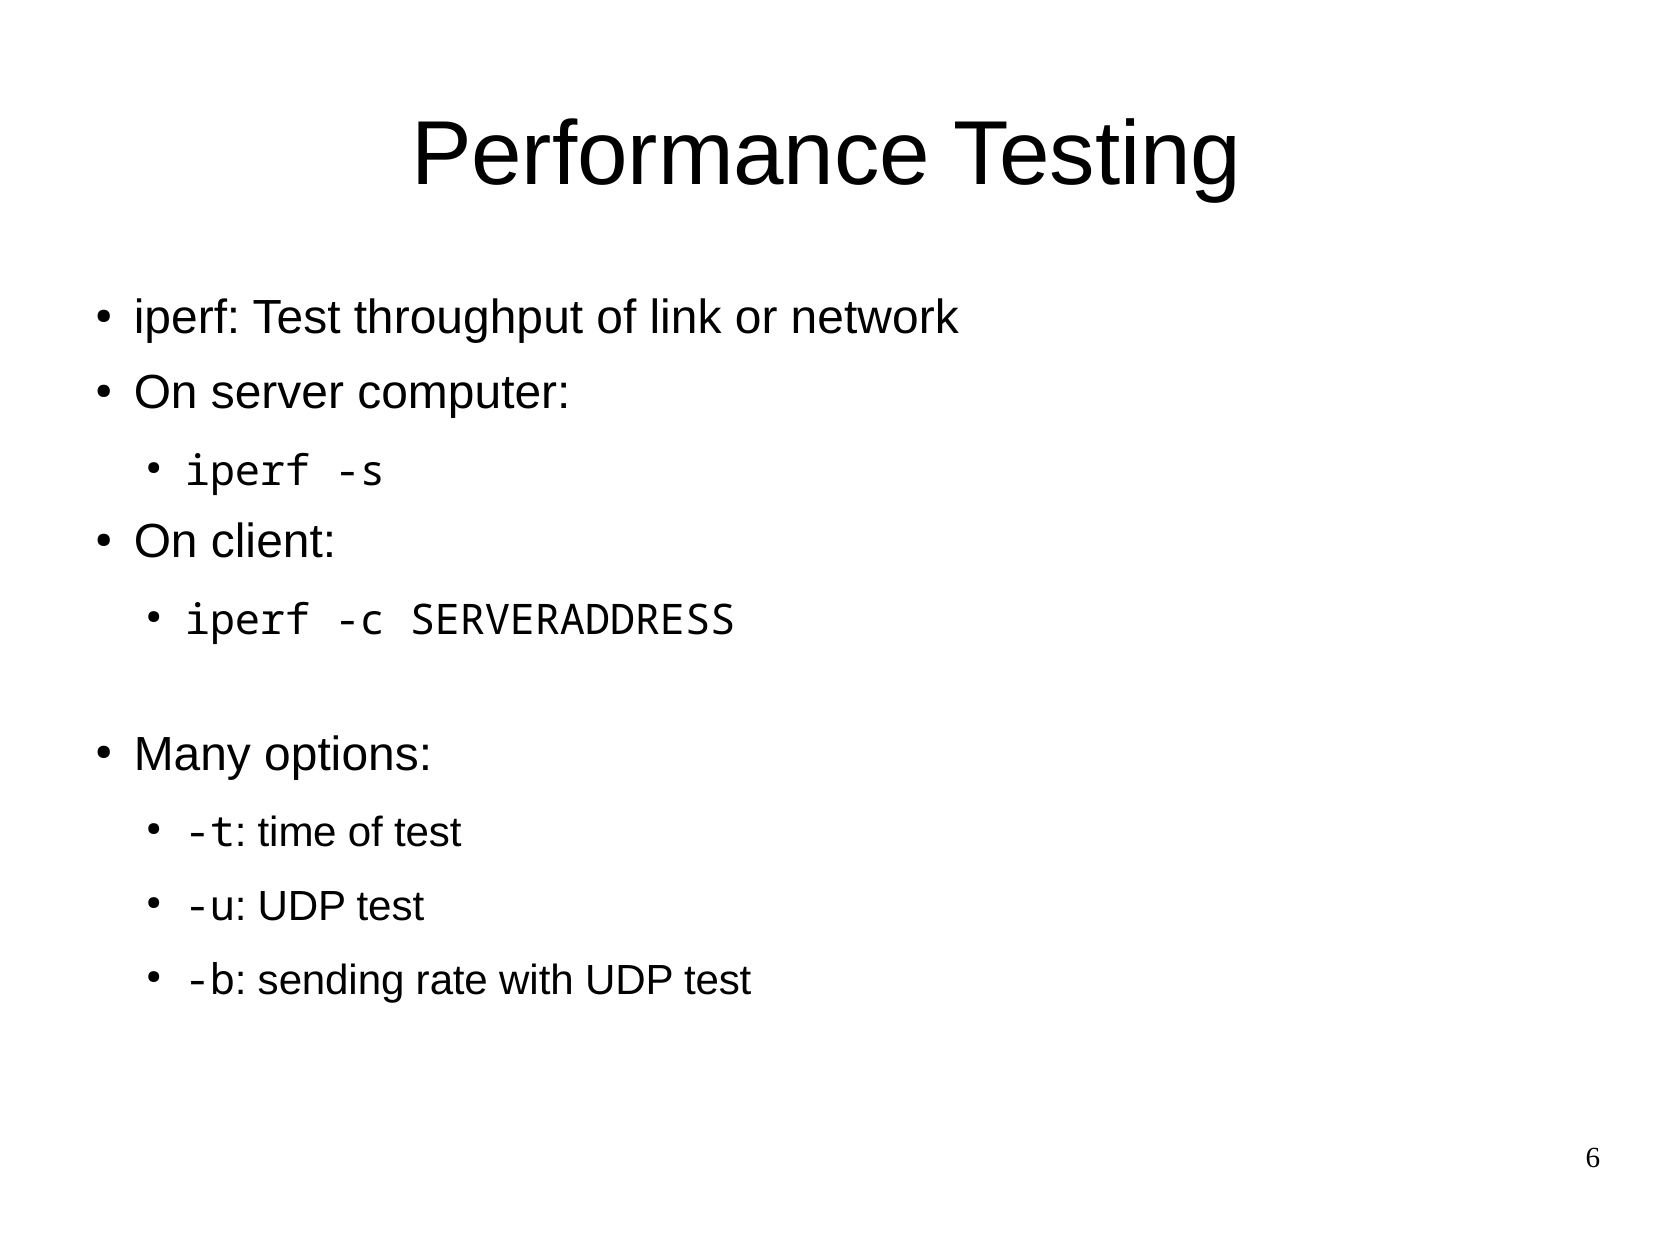

# Performance Testing
iperf: Test throughput of link or network
On server computer:
iperf -s
On client:
iperf -c SERVERADDRESS
Many options:
-t: time of test
-u: UDP test
-b: sending rate with UDP test
6